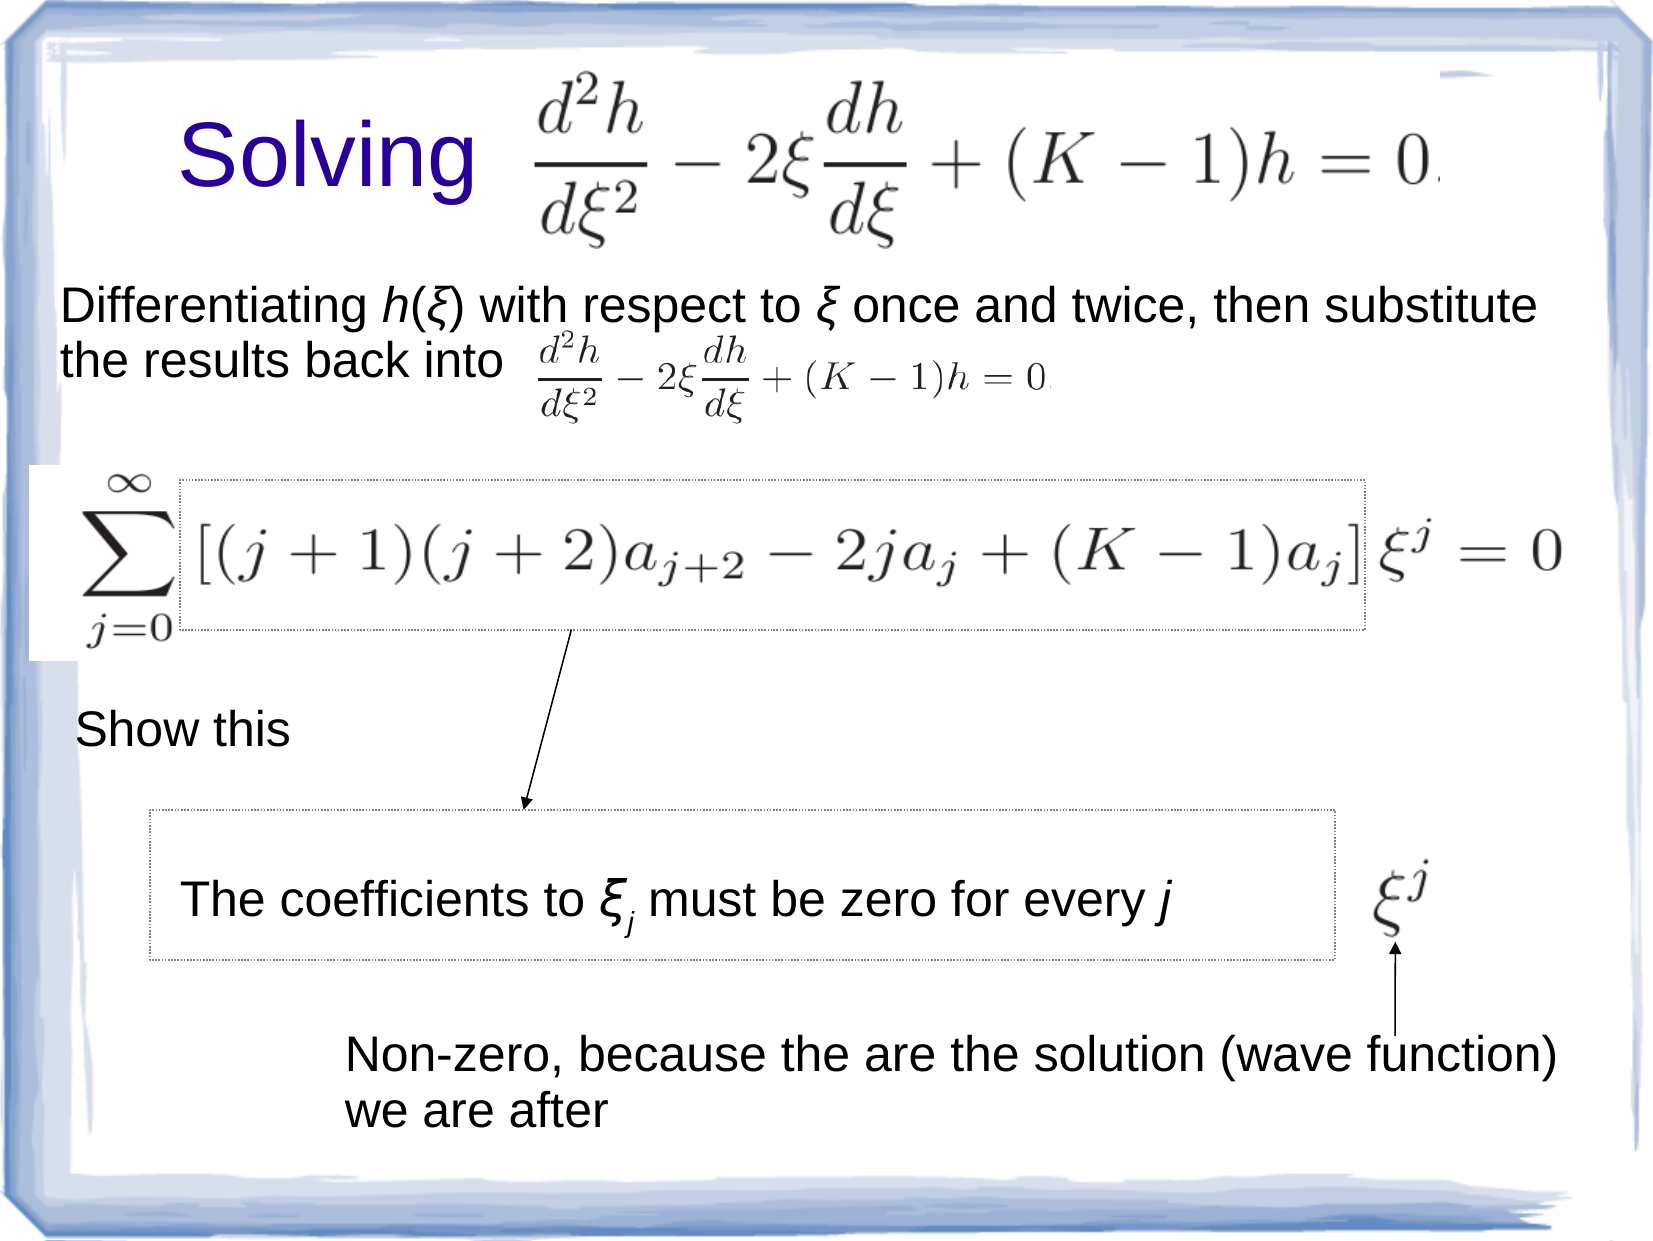

# Solving
Differentiating h(ξ) with respect to ξ once and twice, then substitute the results back into
Show this
The coefficients to ξj must be zero for every j
Non-zero, because the are the solution (wave function) we are after